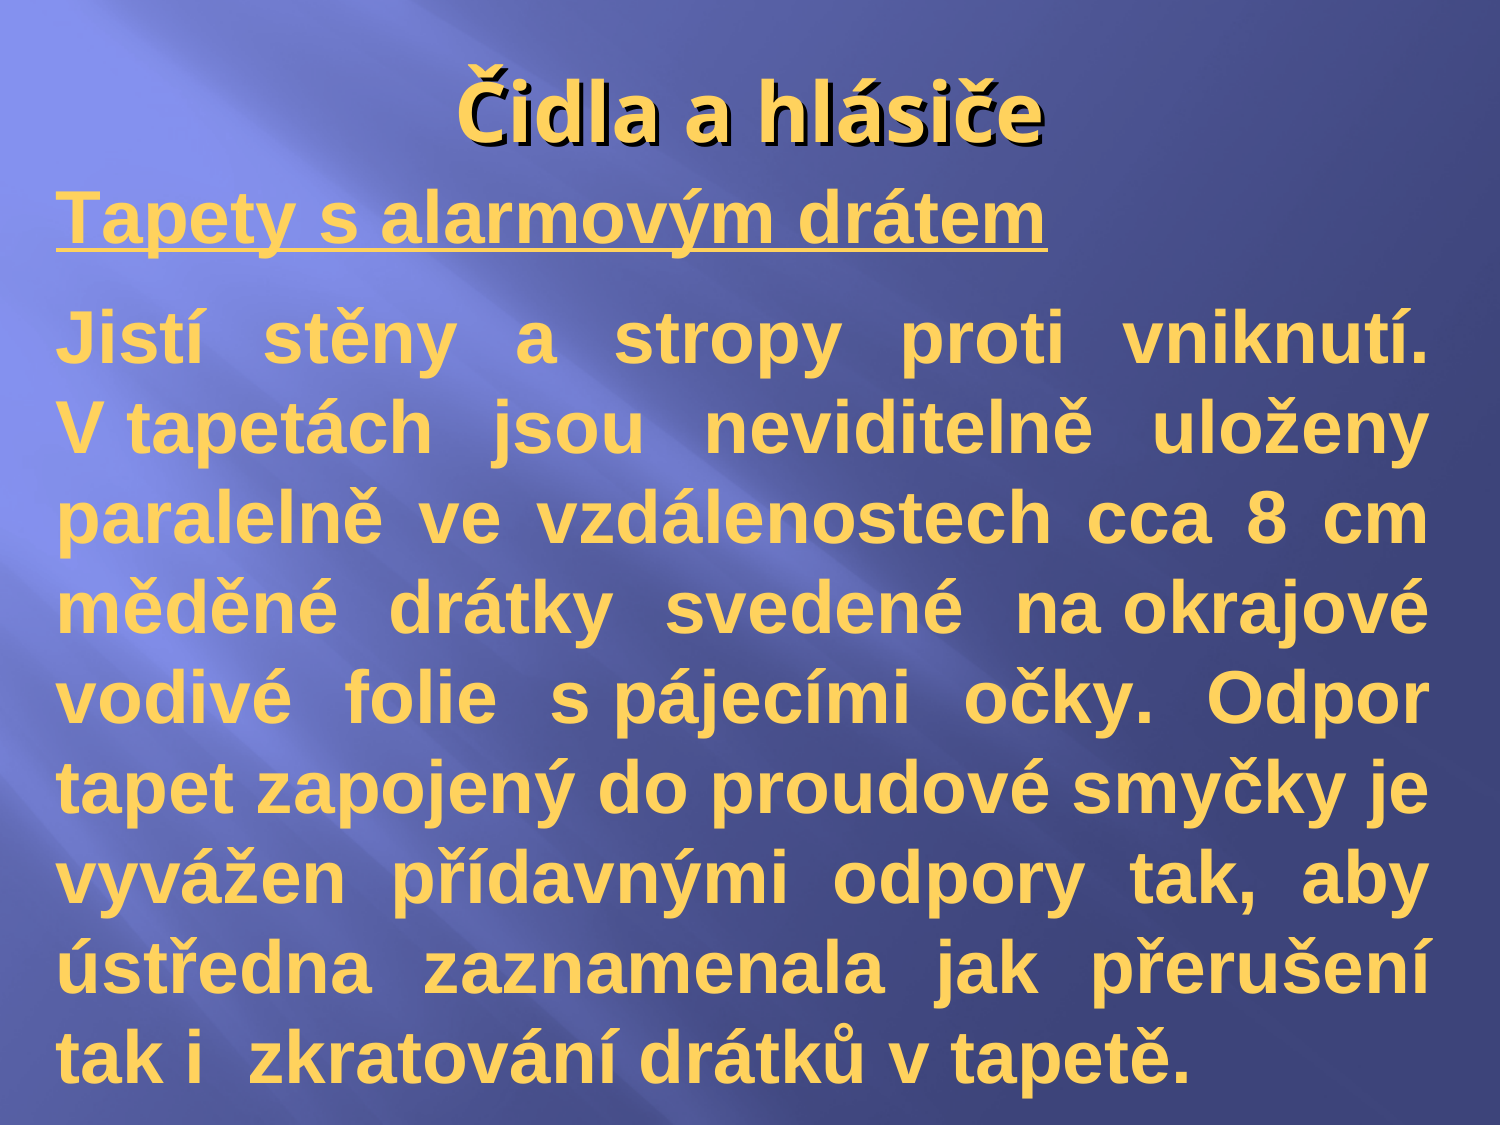

# Čidla a hlásiče
Tapety s alarmovým drátem
Jistí stěny a stropy proti vniknutí. V tapetách jsou neviditelně uloženy paralelně ve vzdálenostech cca 8 cm měděné drátky svedené na okrajové vodivé folie s pájecími očky. Odpor tapet zapojený do proudové smyčky je vyvážen přídavnými odpory tak, aby ústředna zaznamenala jak přerušení tak i  zkratování drátků v tapetě.